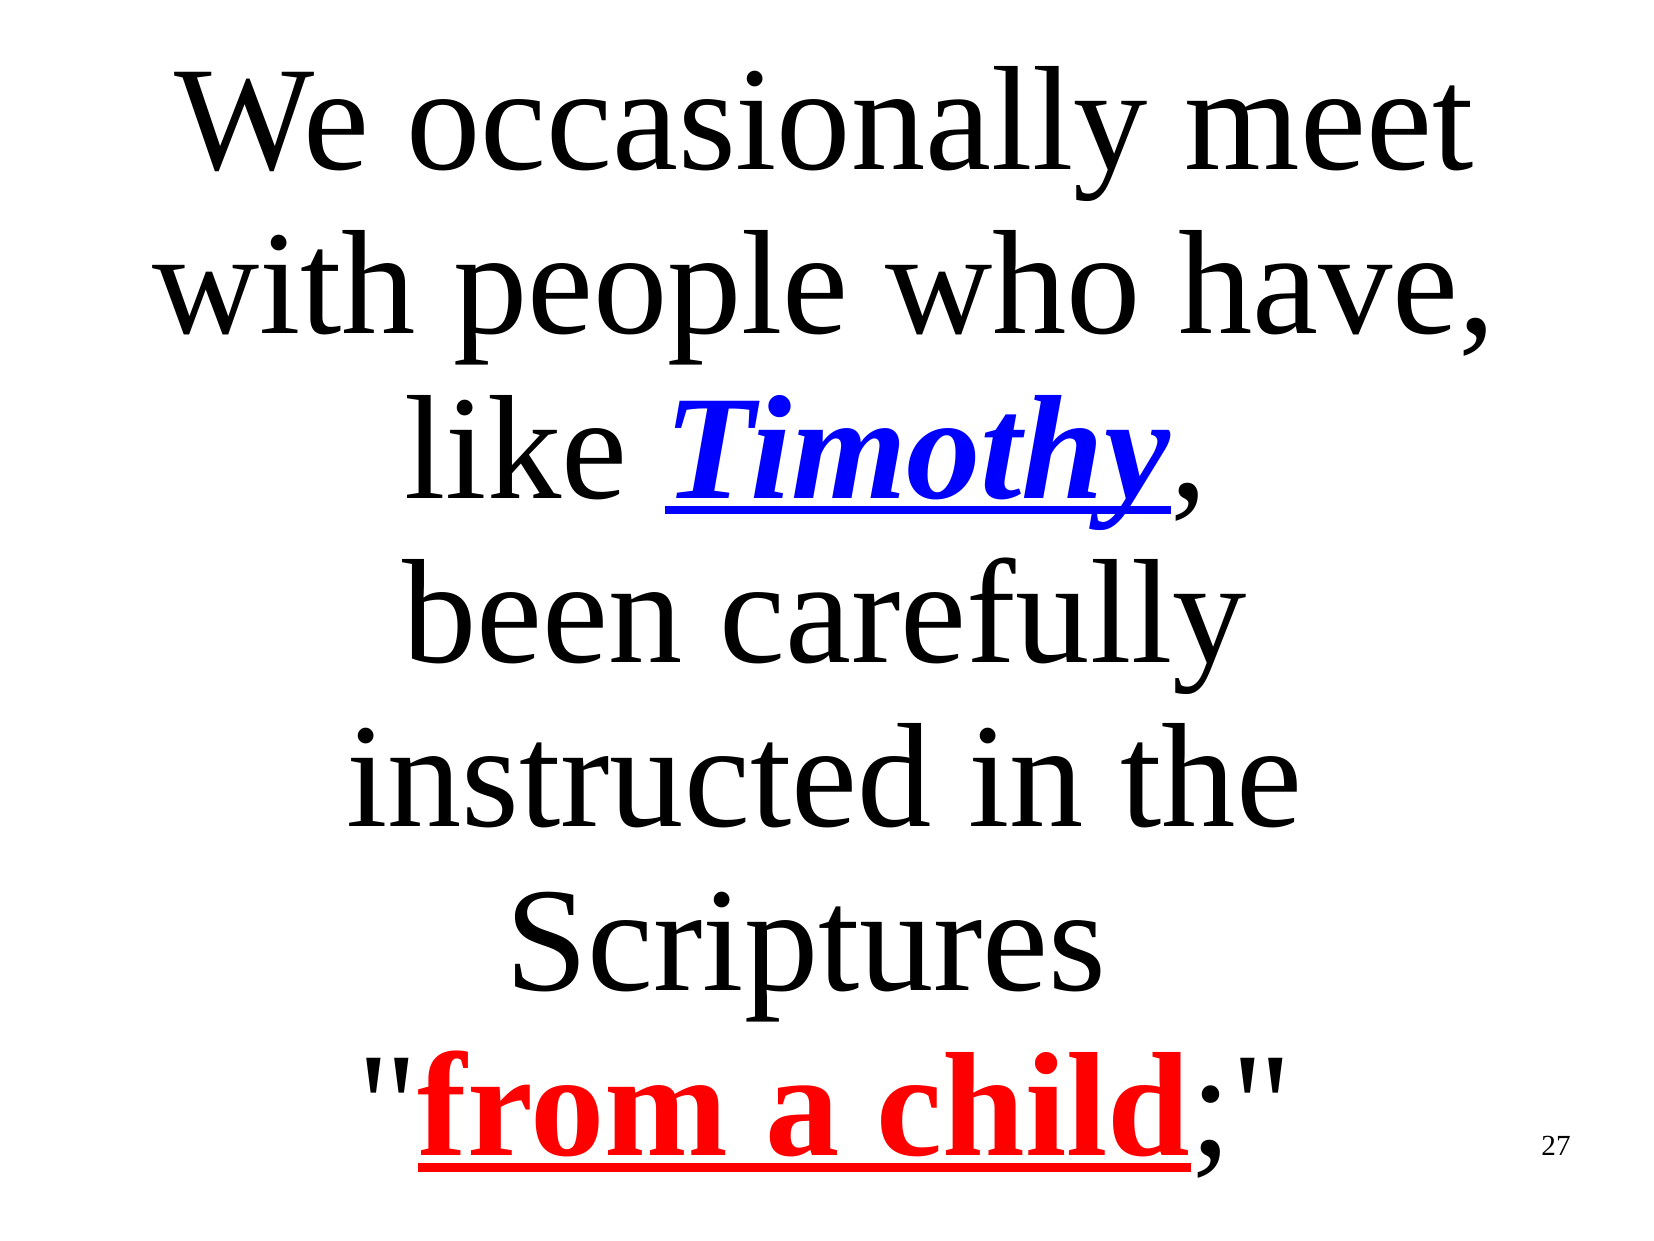

# We occasionally meet with people who have, like Timothy, been carefully instructed in the Scriptures "from a child;"
27